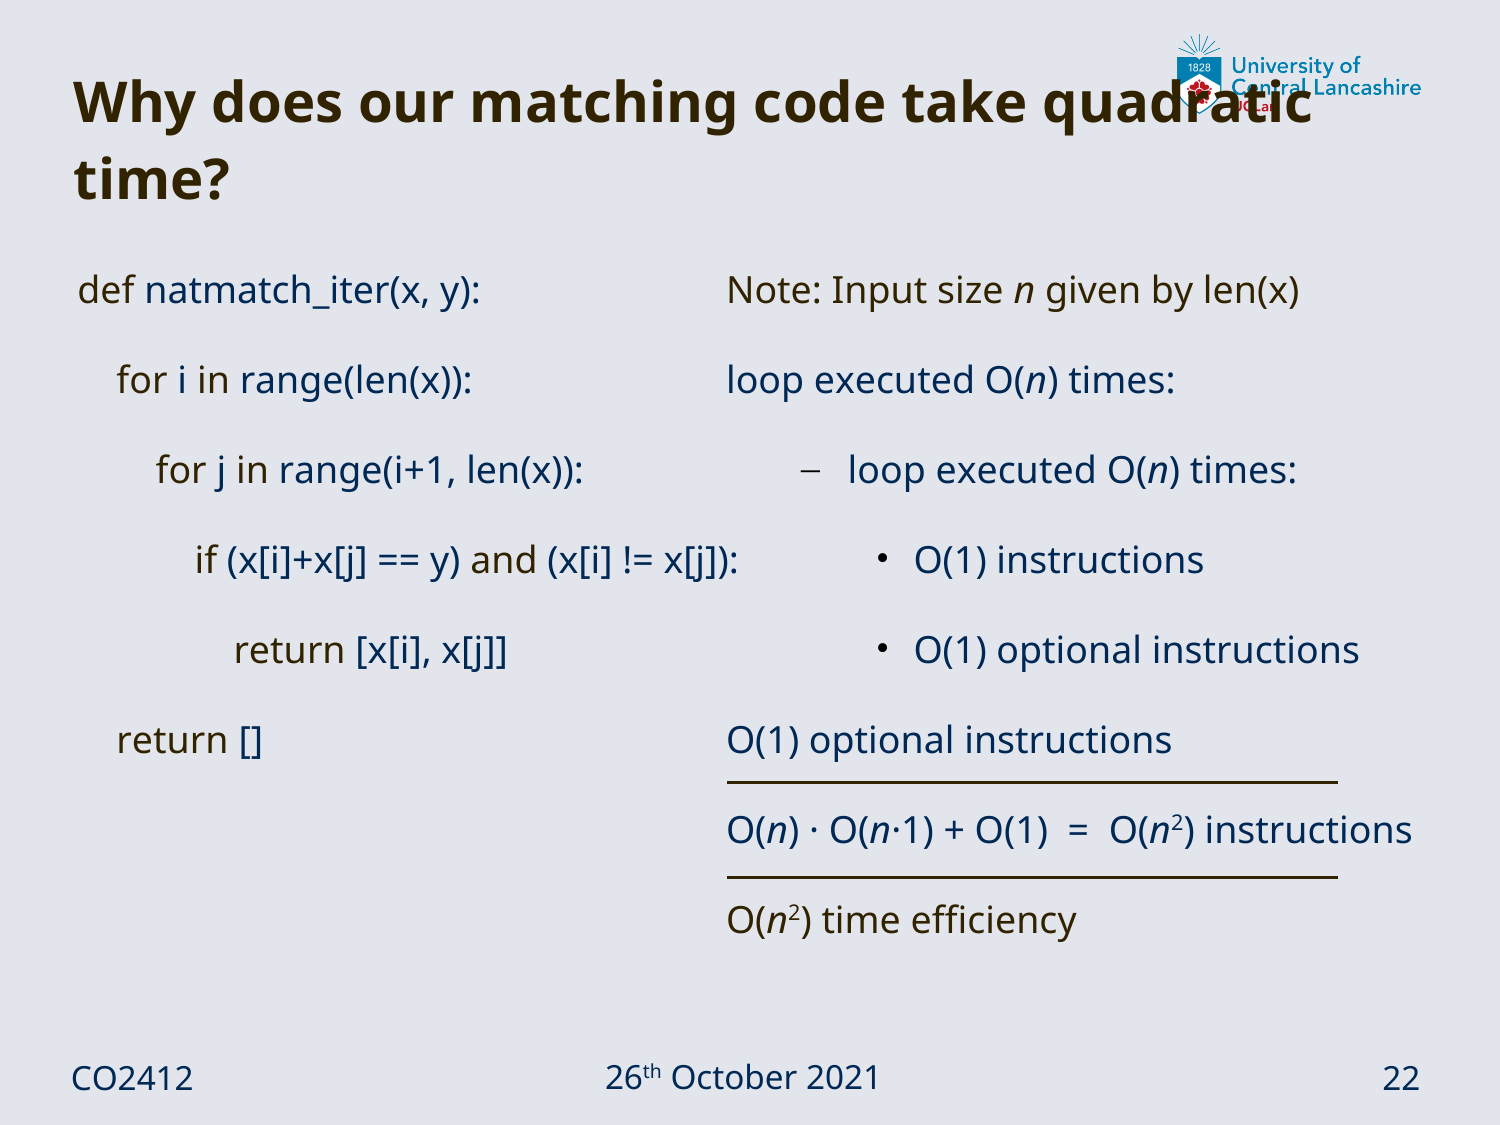

# Why does our matching code take quadratic time?
def natmatch_iter(x, y):
 for i in range(len(x)):
 for j in range(i+1, len(x)):
 if (x[i]+x[j] == y) and (x[i] != x[j]):
 return [x[i], x[j]]
 return []
Note: Input size n given by len(x)
loop executed O(n) times:
loop executed O(n) times:
O(1) instructions
O(1) optional instructions
O(1) optional instructions
O(n) · O(n·1) + O(1) = O(n2) instructions
O(n2) time efficiency